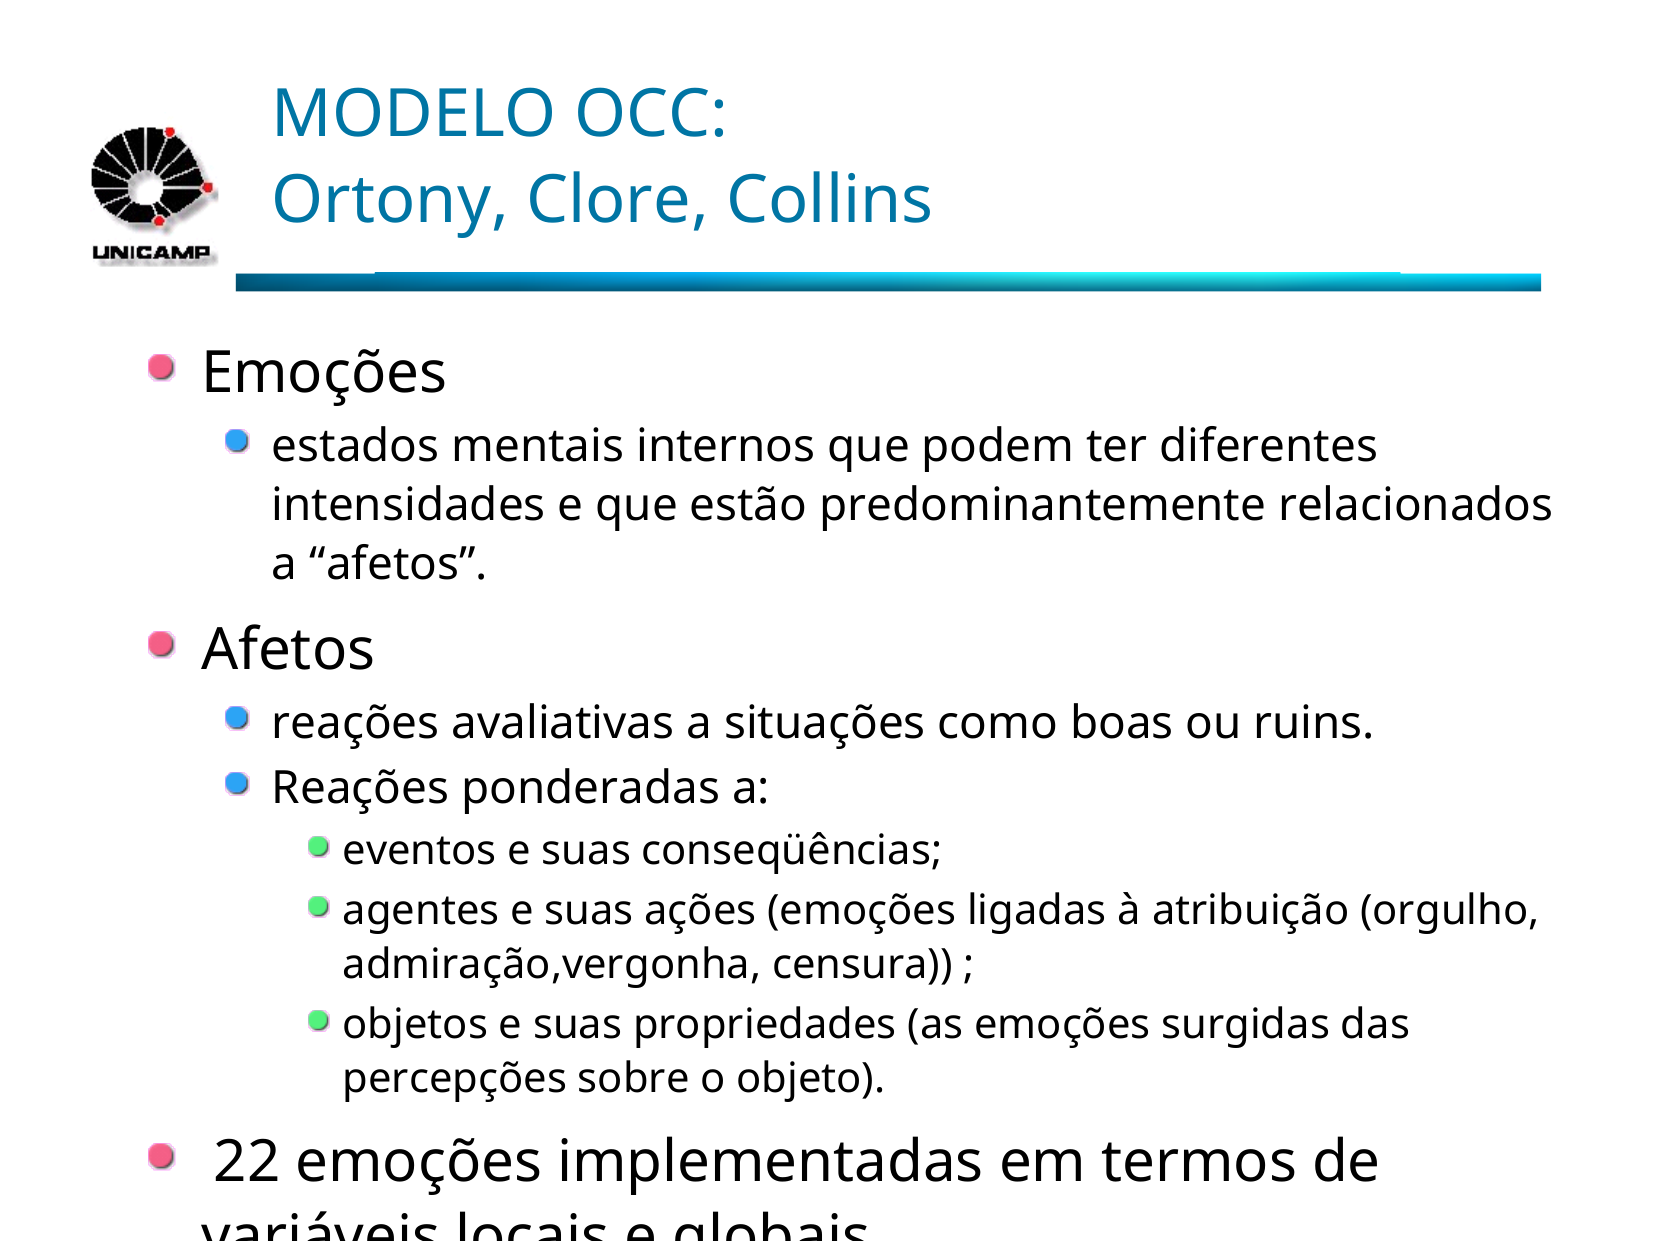

# MODELO OCC: Ortony, Clore, Collins
Emoções
estados mentais internos que podem ter diferentes intensidades e que estão predominantemente relacionados a “afetos”.
Afetos
reações avaliativas a situações como boas ou ruins.
Reações ponderadas a:
eventos e suas conseqüências;
agentes e suas ações (emoções ligadas à atribuição (orgulho, admiração,vergonha, censura)) ;
objetos e suas propriedades (as emoções surgidas das percepções sobre o objeto).
 22 emoções implementadas em termos de variáveis locais e globais